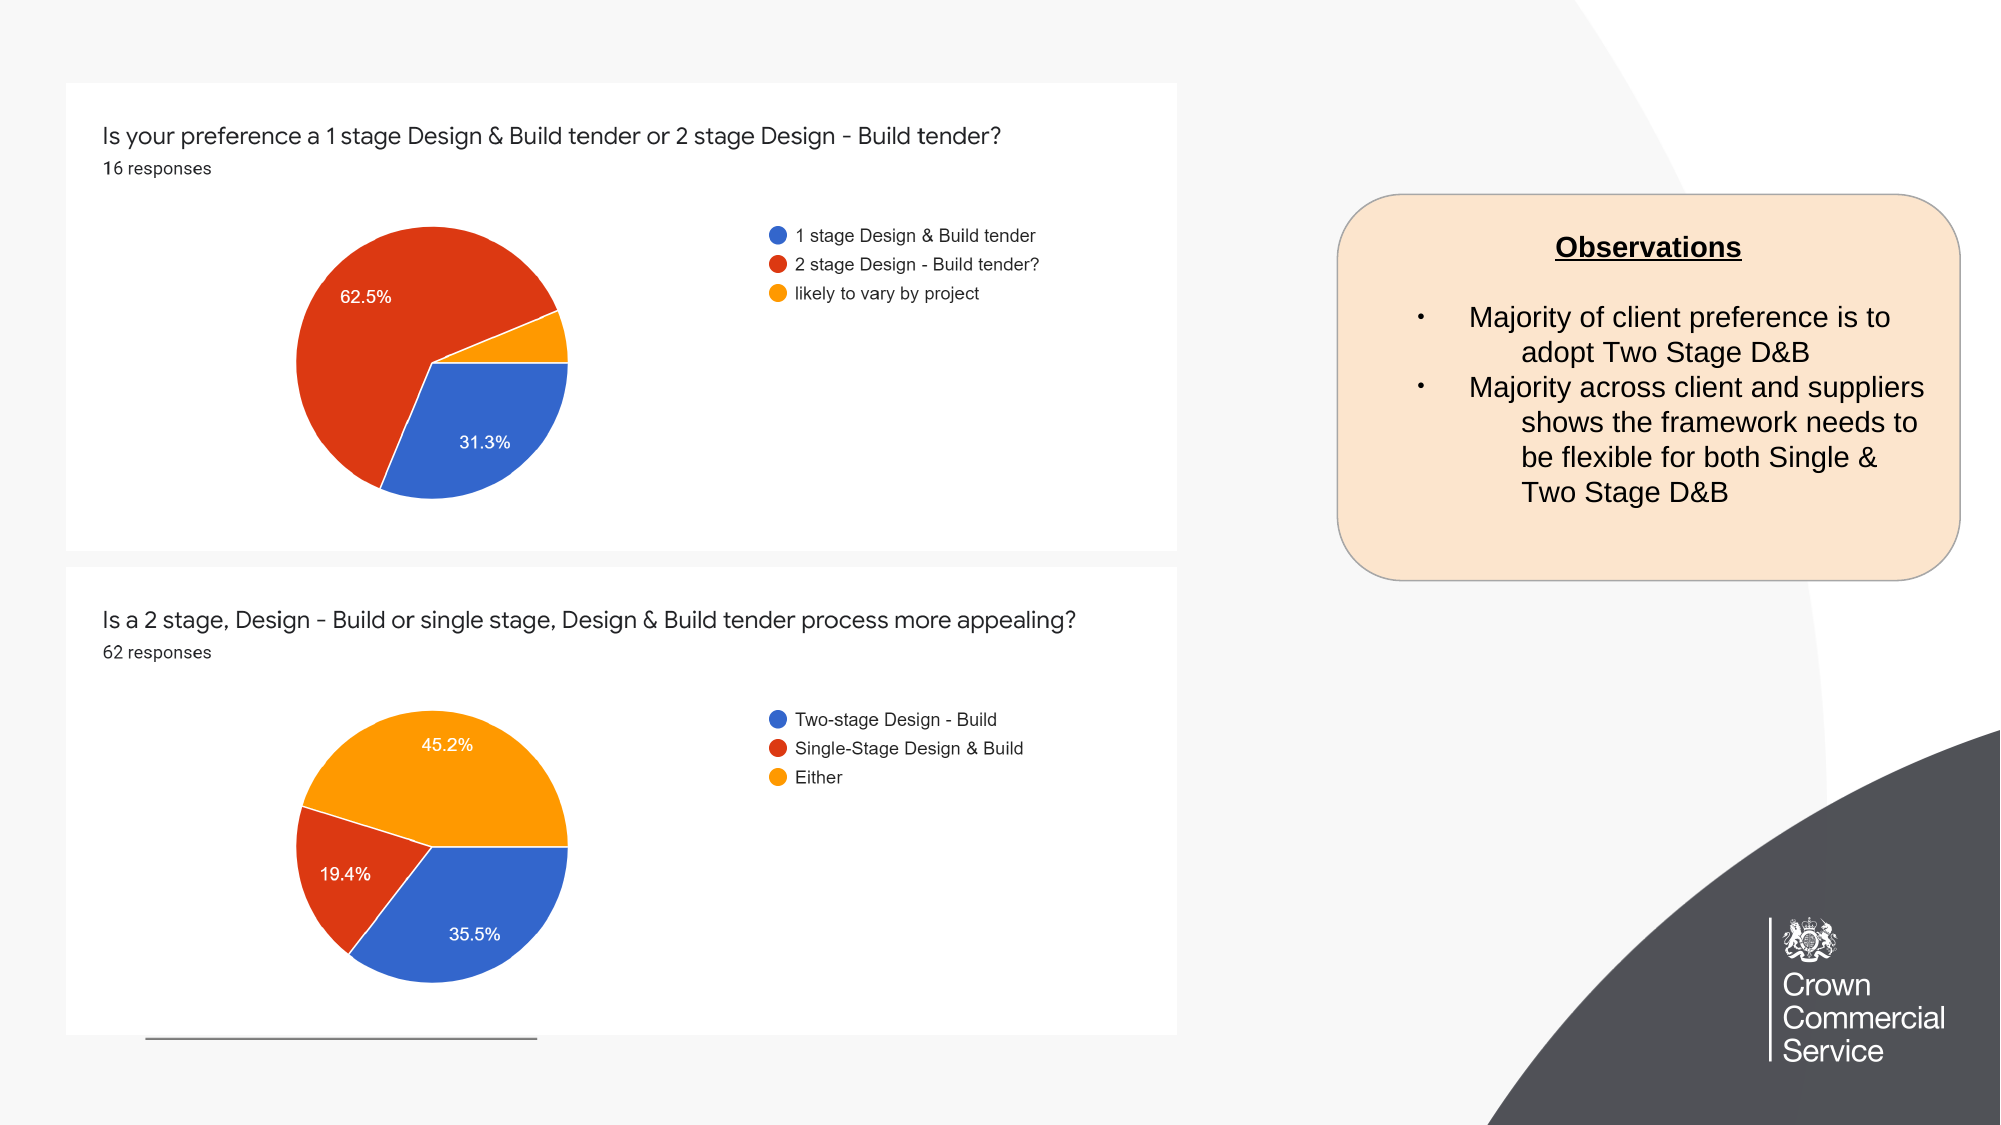

Observations
Majority of client preference is to adopt Two Stage D&B
Majority across client and suppliers shows the framework needs to be flexible for both Single & Two Stage D&B